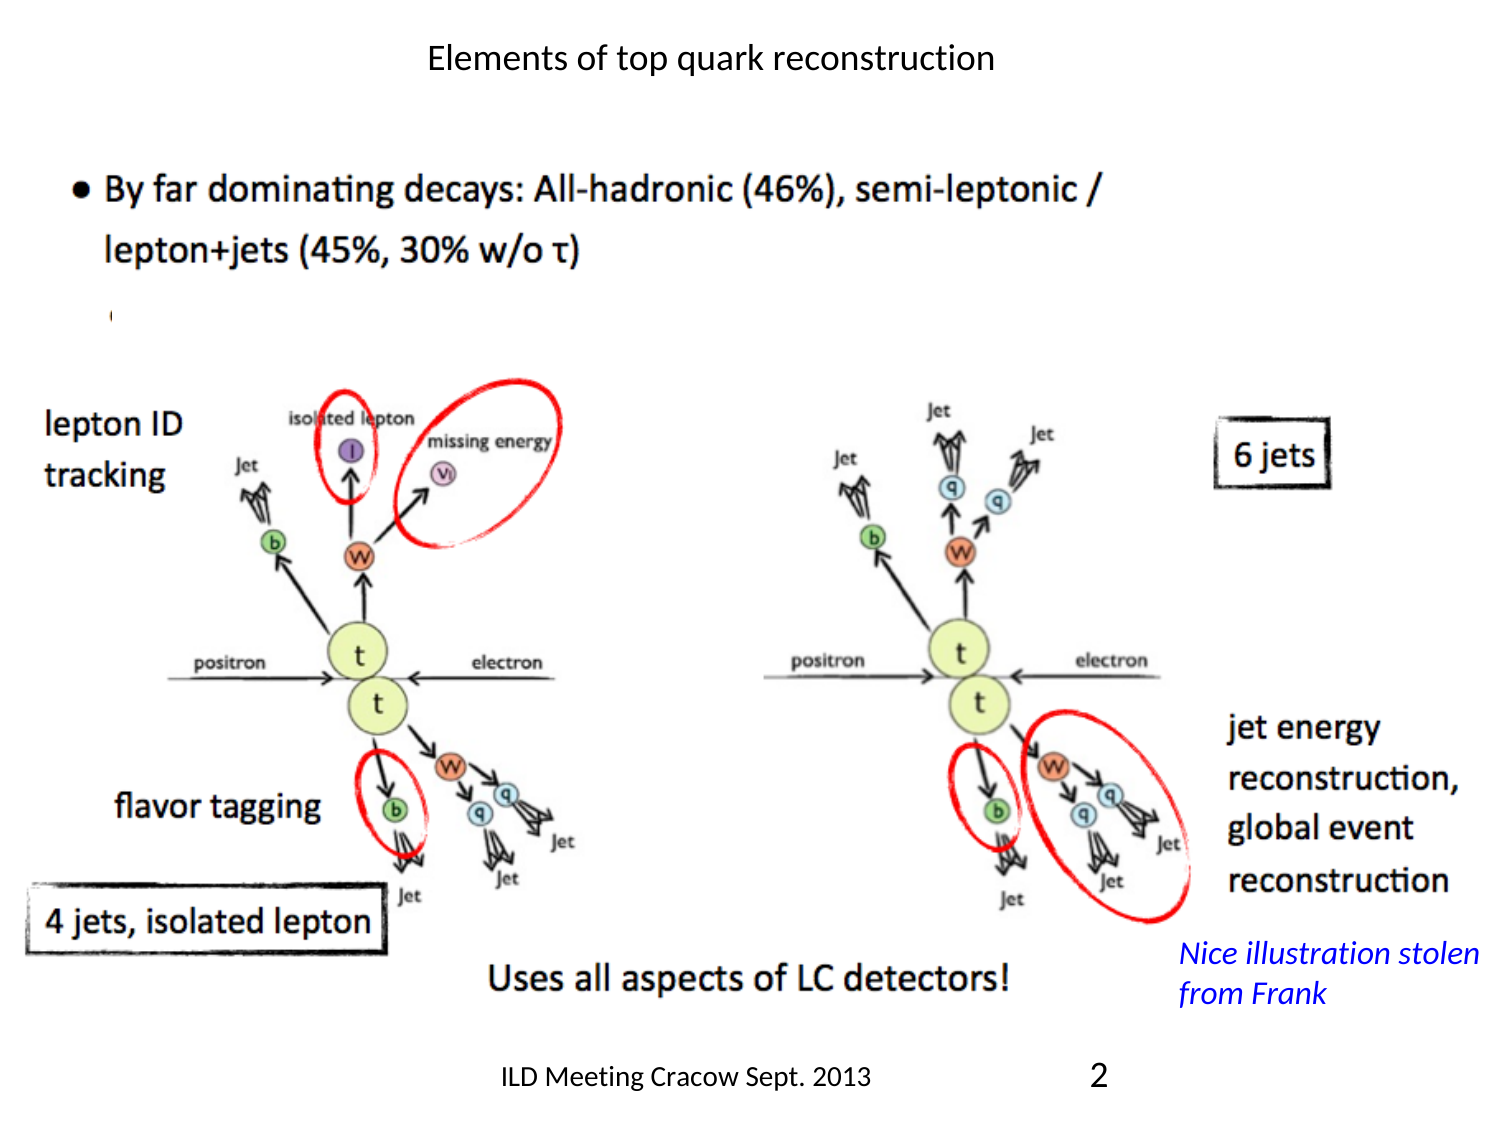

Elements of top quark reconstruction
Nice illustration stolen
from Frank
Snowmass Pre-Meeting Seattle April 2013
2